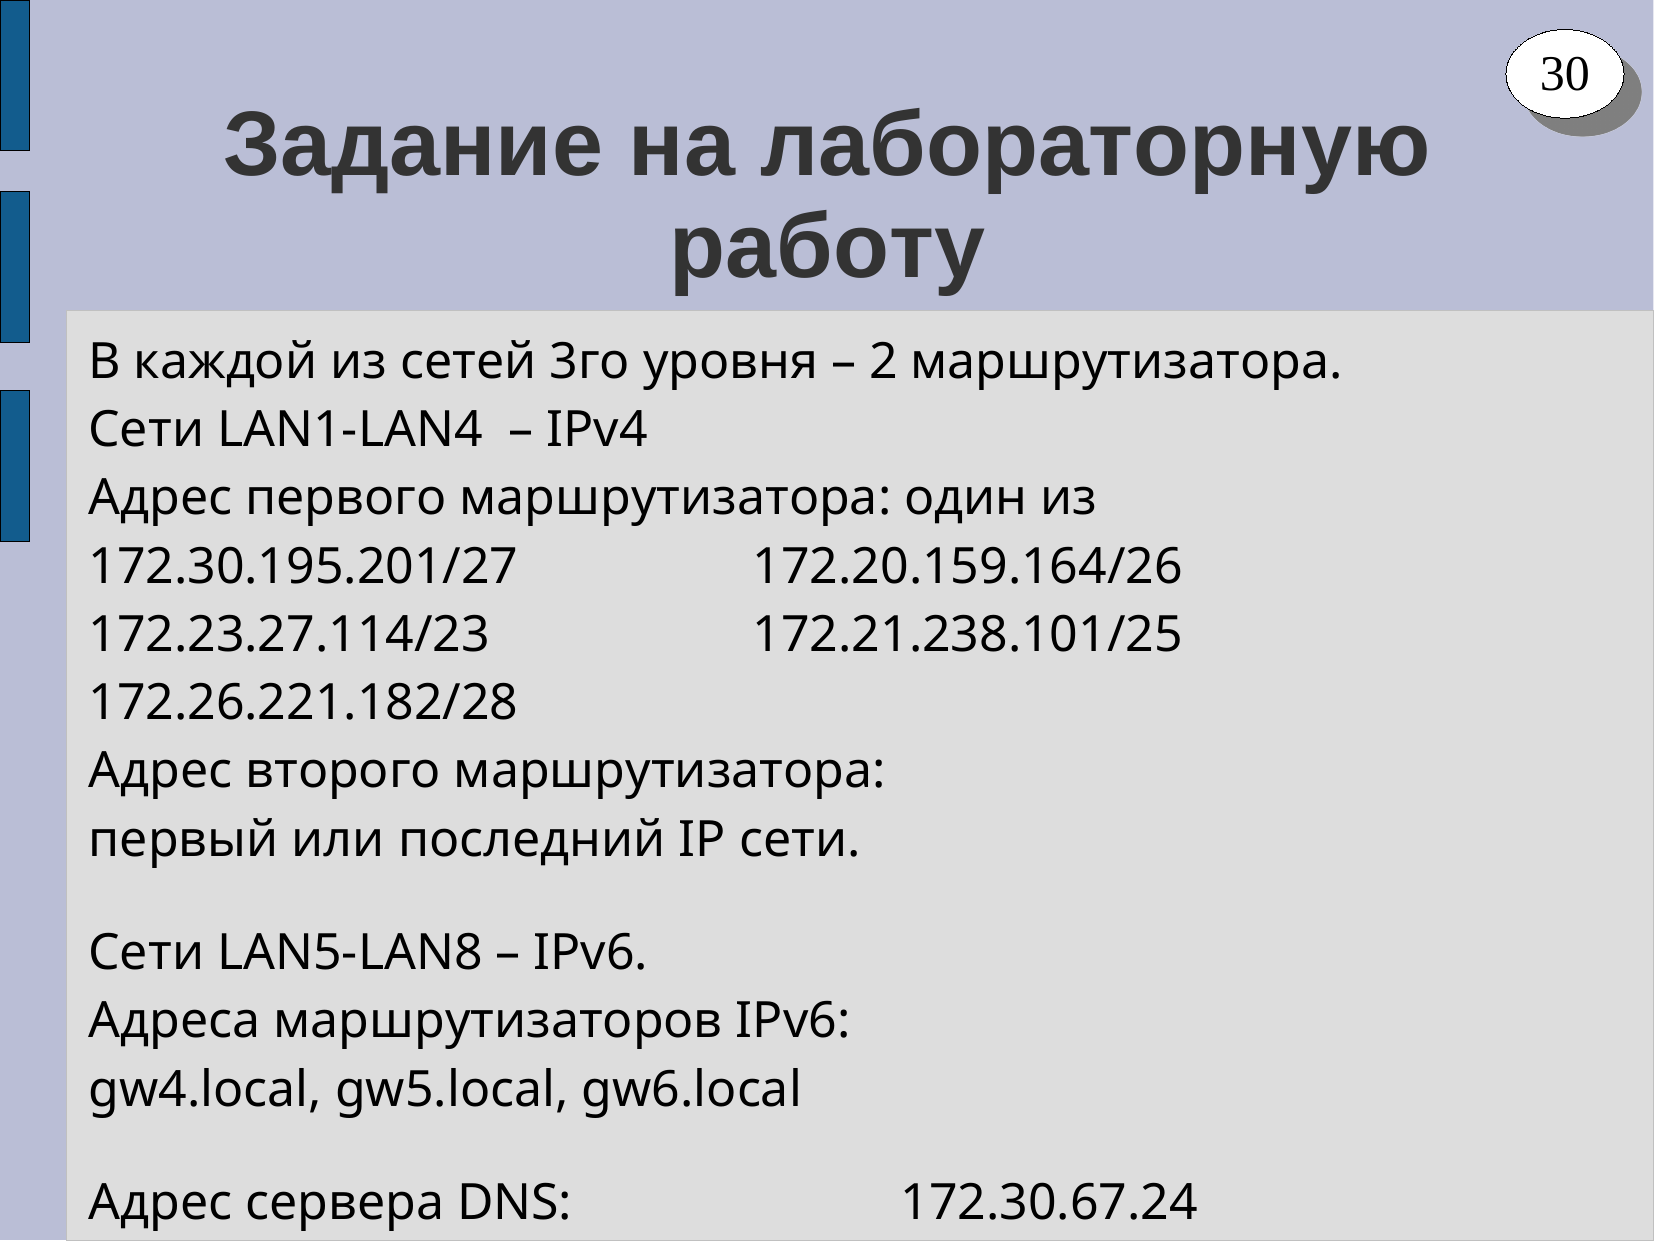

30
# Задание на лабораторную работу
В каждой из сетей 3го уровня – 2 маршрутизатора.
Сети LAN1-LAN4 – IPv4
Адрес первого маршрутизатора: один из
172.30.195.201/27				172.20.159.164/26
172.23.27.114/23 		 		172.21.238.101/25
172.26.221.182/28
Адрес второго маршрутизатора:
первый или последний IP сети.
Сети LAN5-LAN8 – IPv6.
Адреса маршрутизаторов IPv6:
gw4.local, gw5.local, gw6.local
Адрес сервера DNS: 					172.30.67.24
Адрес внутреннего веб-сервера:	www.local